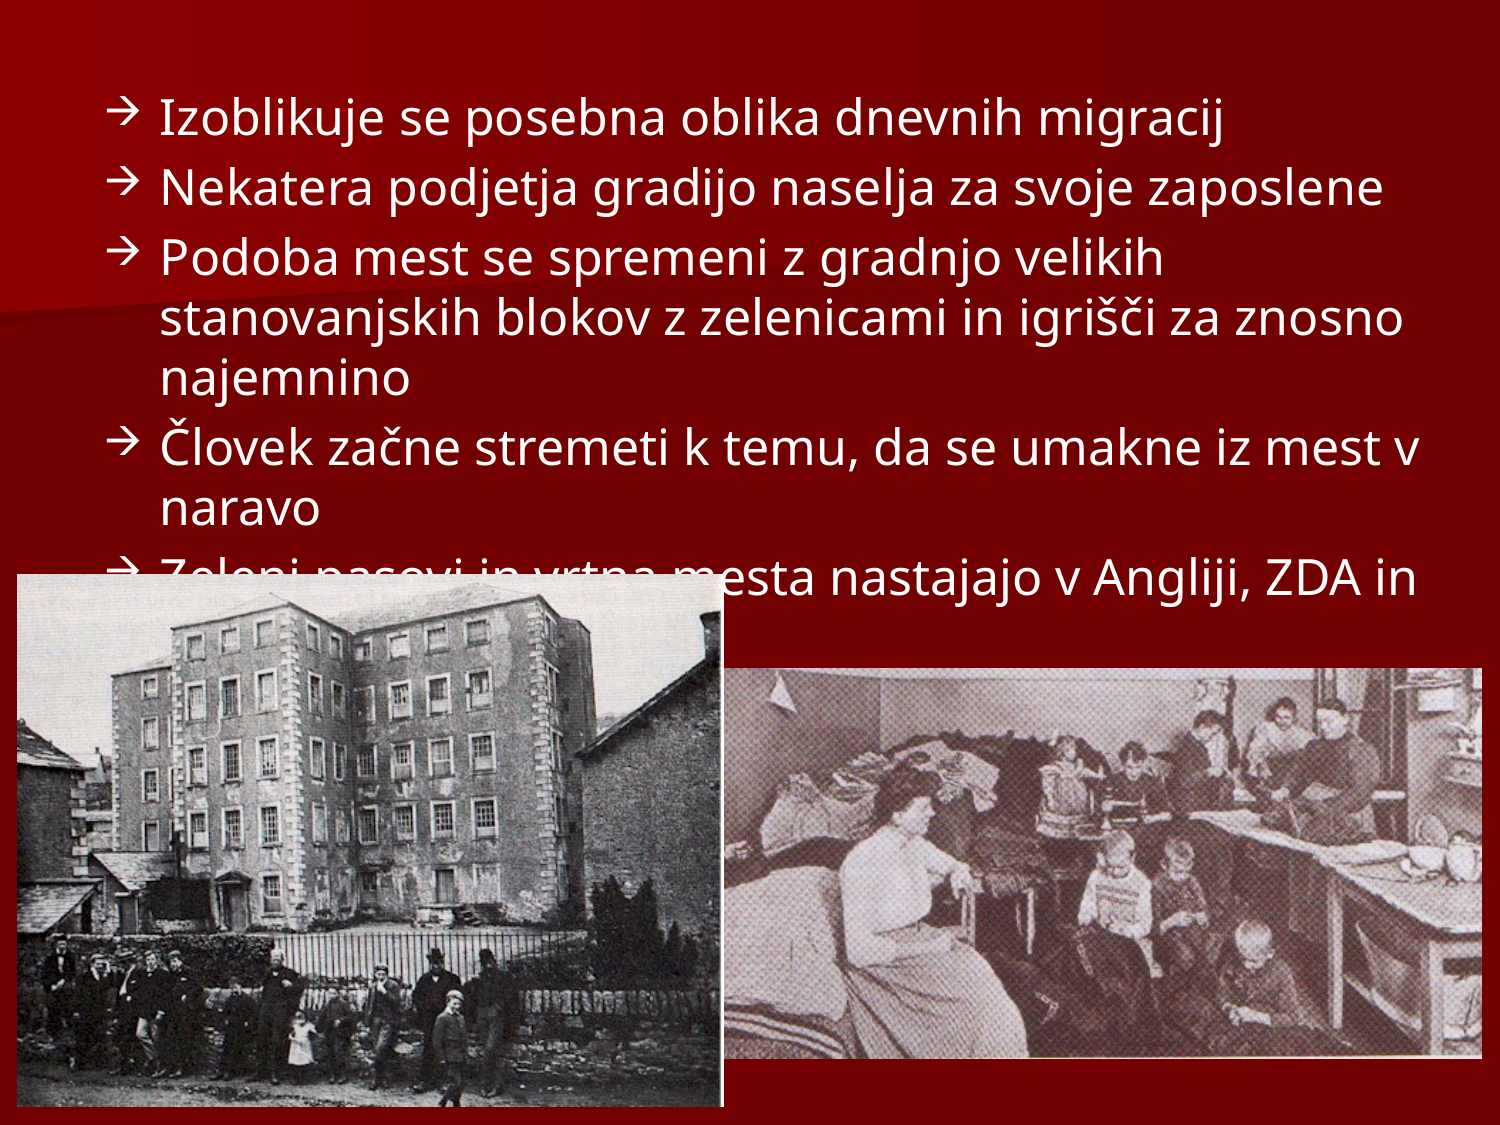

# Izoblikuje se posebna oblika dnevnih migracij
Nekatera podjetja gradijo naselja za svoje zaposlene
Podoba mest se spremeni z gradnjo velikih stanovanjskih blokov z zelenicami in igrišči za znosno najemnino
Človek začne stremeti k temu, da se umakne iz mest v naravo
Zeleni pasovi in vrtna mesta nastajajo v Angliji, ZDA in Nemčiji